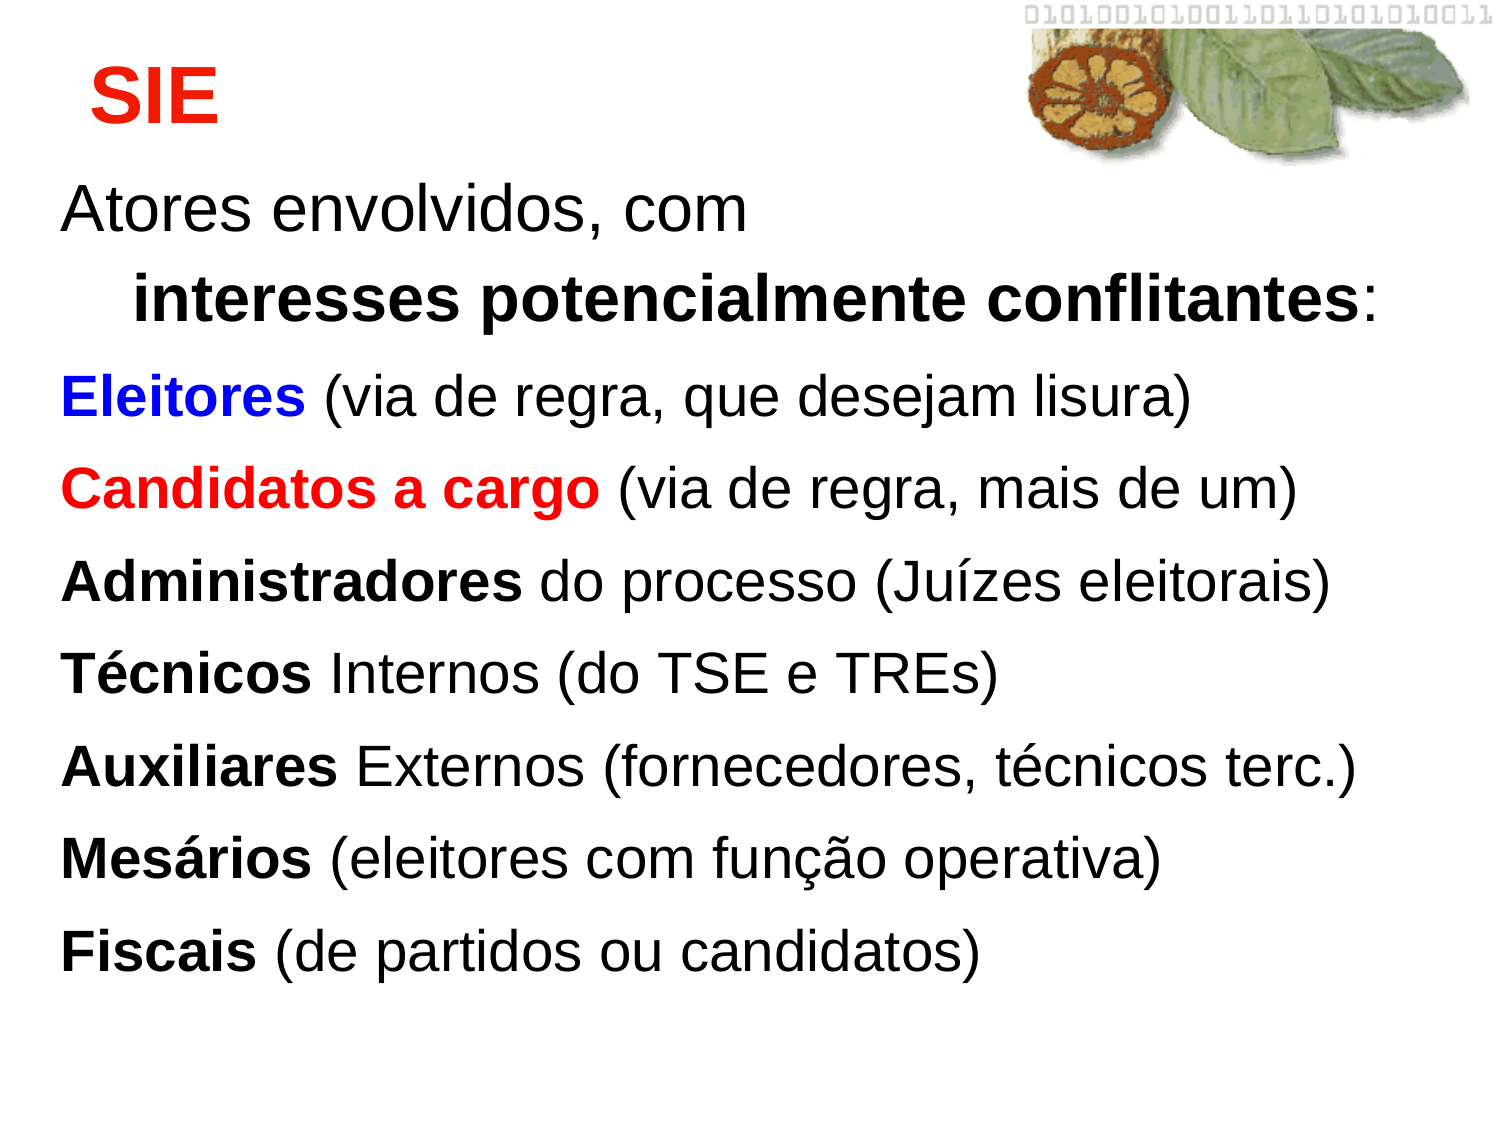

# SIE
Atores envolvidos, com
 interesses potencialmente conflitantes:
Eleitores (via de regra, que desejam lisura)
Candidatos a cargo (via de regra, mais de um)
Administradores do processo (Juízes eleitorais)
Técnicos Internos (do TSE e TREs)
Auxiliares Externos (fornecedores, técnicos terc.)
Mesários (eleitores com função operativa)
Fiscais (de partidos ou candidatos)